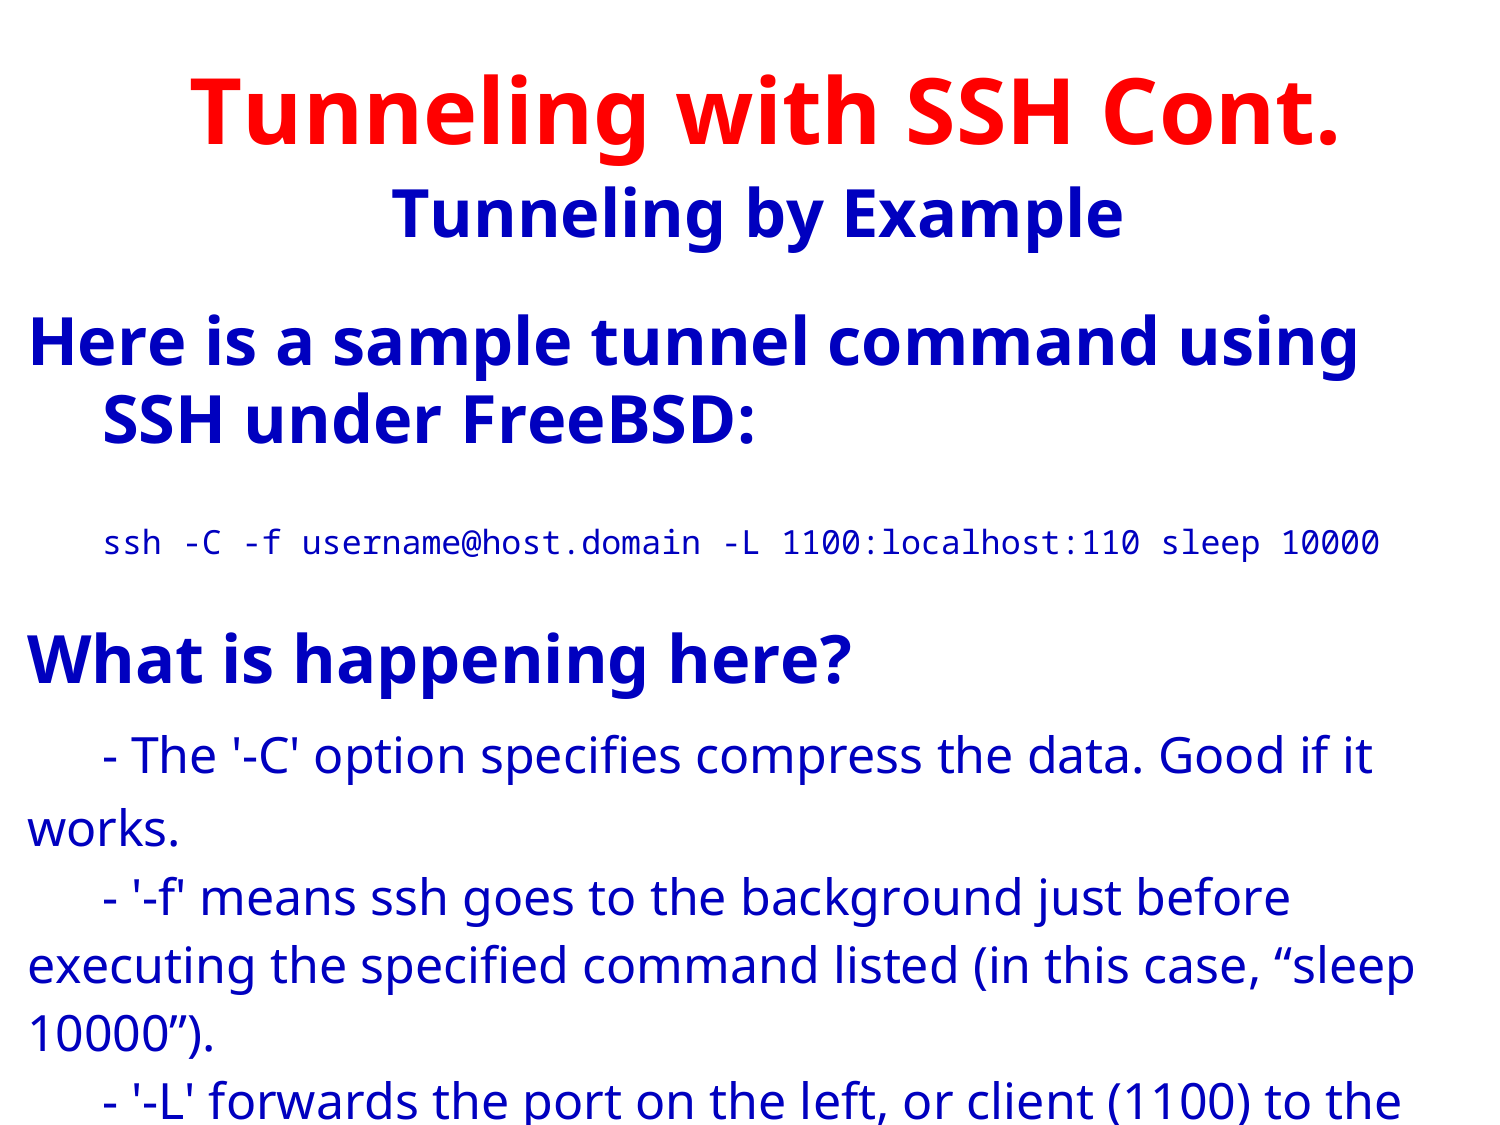

Tunneling with SSH Cont.
# Tunneling by Example
Here is a sample tunnel command using SSH under FreeBSD:
ssh -C -f username@host.domain -L 1100:localhost:110 sleep 10000
What is happening here?
	- The '-C' option specifies compress the data. Good if it works.
	- '-f' means ssh goes to the background just before executing the specified command listed (in this case, “sleep 10000”).
	- '-L' forwards the port on the left, or client (1100) to the one on the right (110) or remote side.